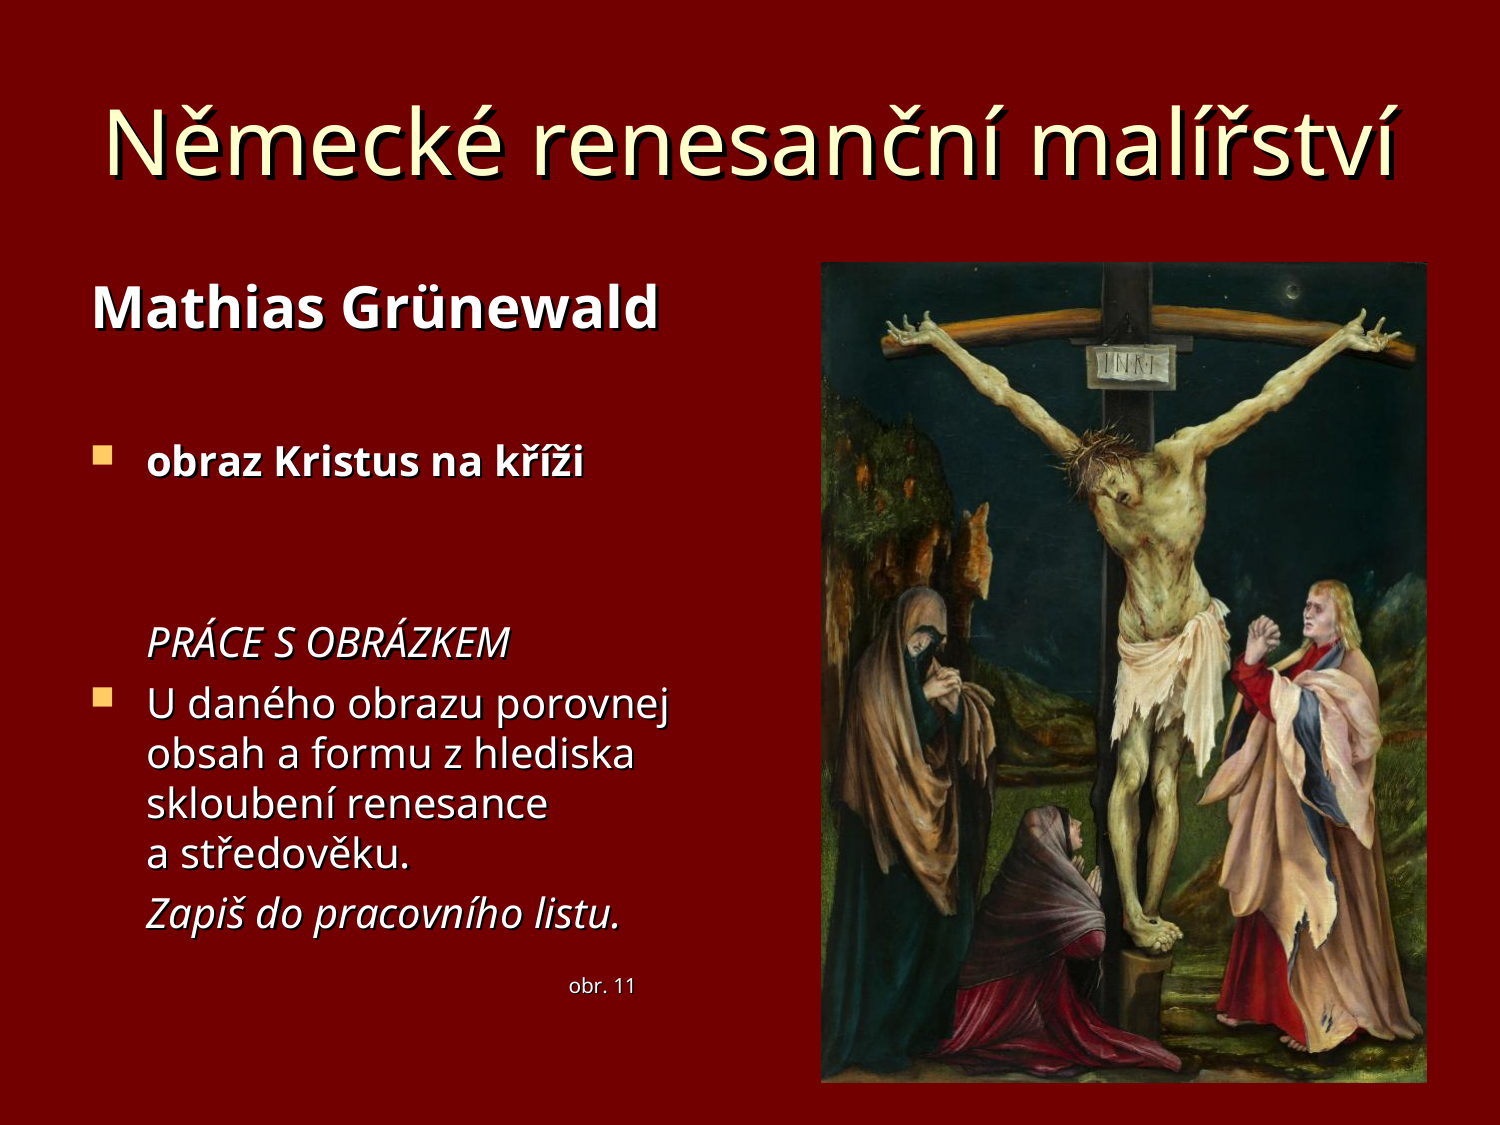

# Německé renesanční malířství
Mathias Grünewald
obraz Kristus na kříži
	PRÁCE S OBRÁZKEM
U daného obrazu porovnej obsah a formu z hlediska skloubení renesance
a středověku.
	Zapiš do pracovního listu.
 obr. 11